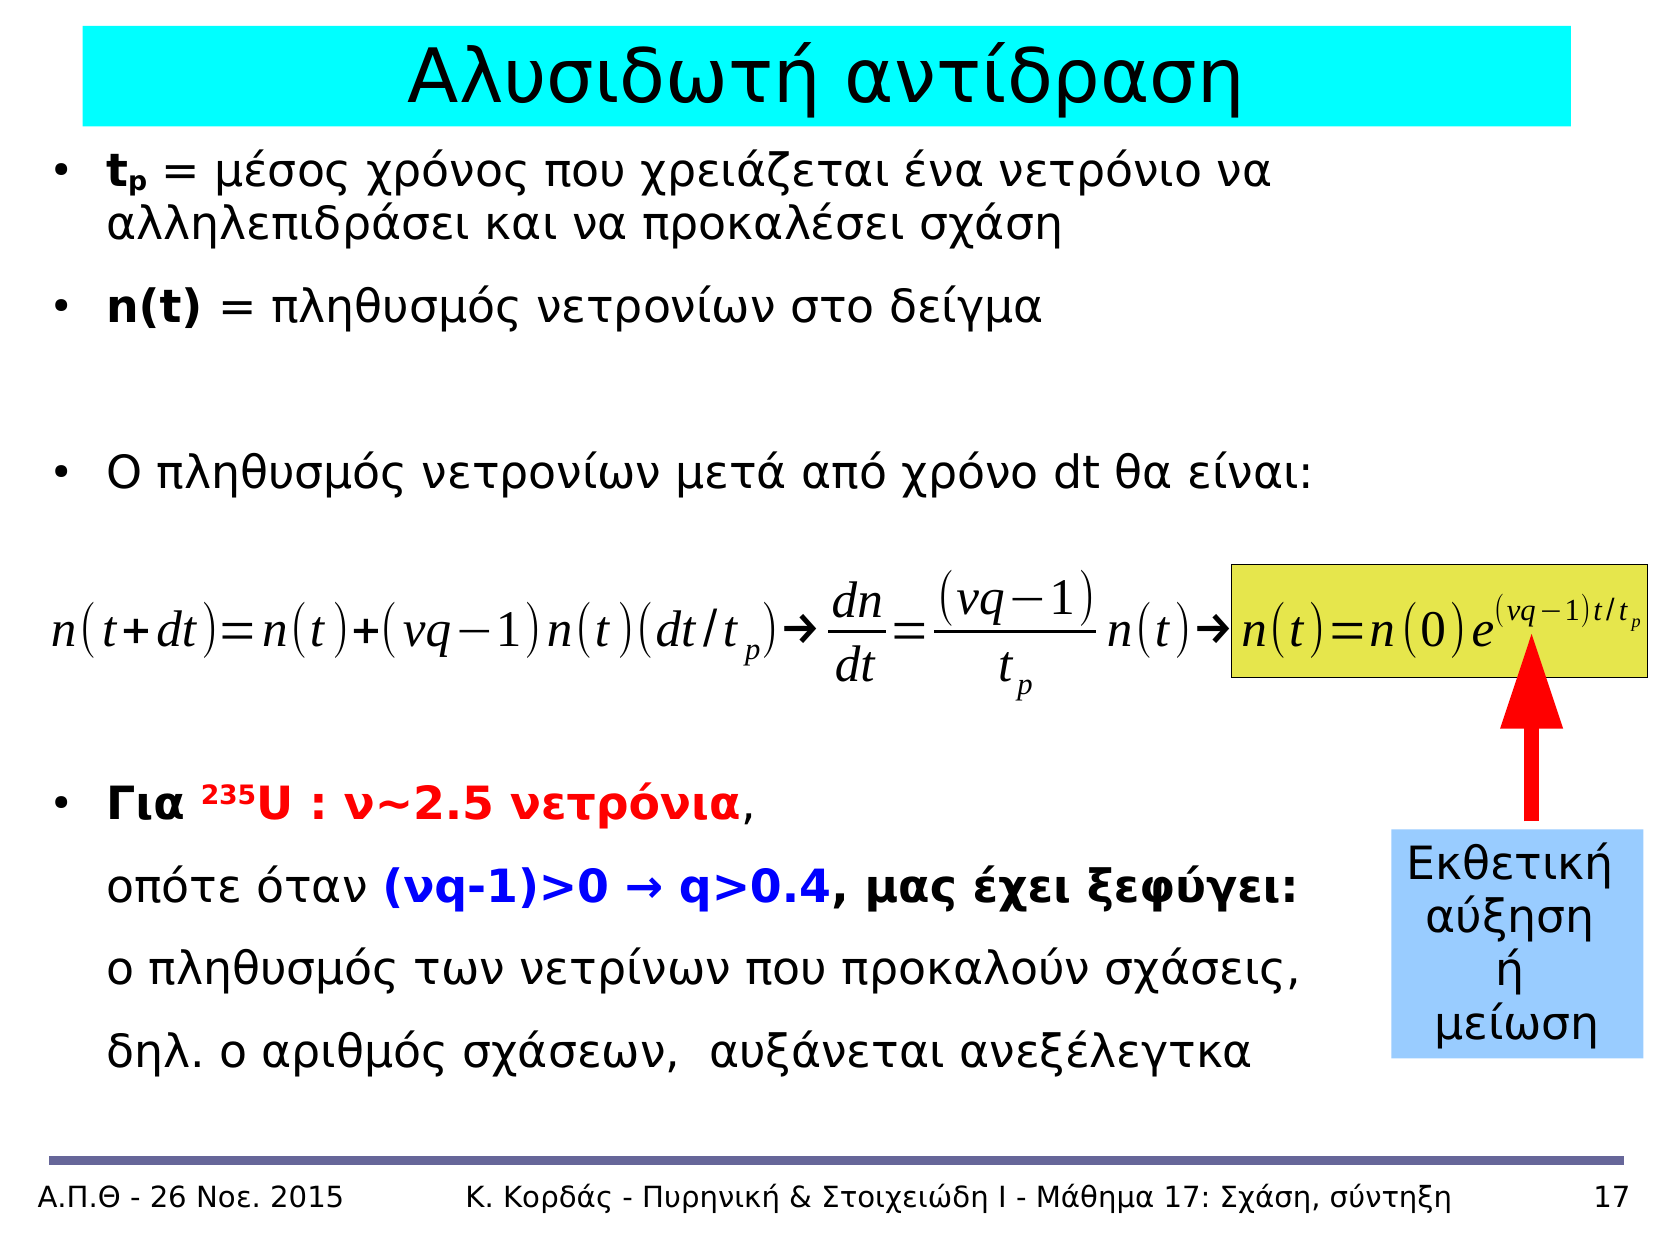

# Αλυσιδωτή αντίδραση
tp = μέσος χρόνος που χρειάζεται ένα νετρόνιο να αλληλεπιδράσει και να προκαλέσει σχάση
n(t) = πληθυσμός νετρονίων στο δείγμα
Ο πληθυσμός νετρονίων μετά από χρόνο dt θα είναι:
Για 235U : ν~2.5 νετρόνια,
οπότε όταν (νq-1)>0 → q>0.4, μας έχει ξεφύγει:
ο πληθυσμός των νετρίνων που προκαλούν σχάσεις,
δηλ. ο αριθμός σχάσεων, αυξάνεται ανεξέλεγτκα
Εκθετική
αύξηση
ή
μείωση
Α.Π.Θ - 26 Νοε. 2015
Κ. Κορδάς - Πυρηνική & Στοιχειώδη Ι - Μάθημα 17: Σχάση, σύντηξη
17